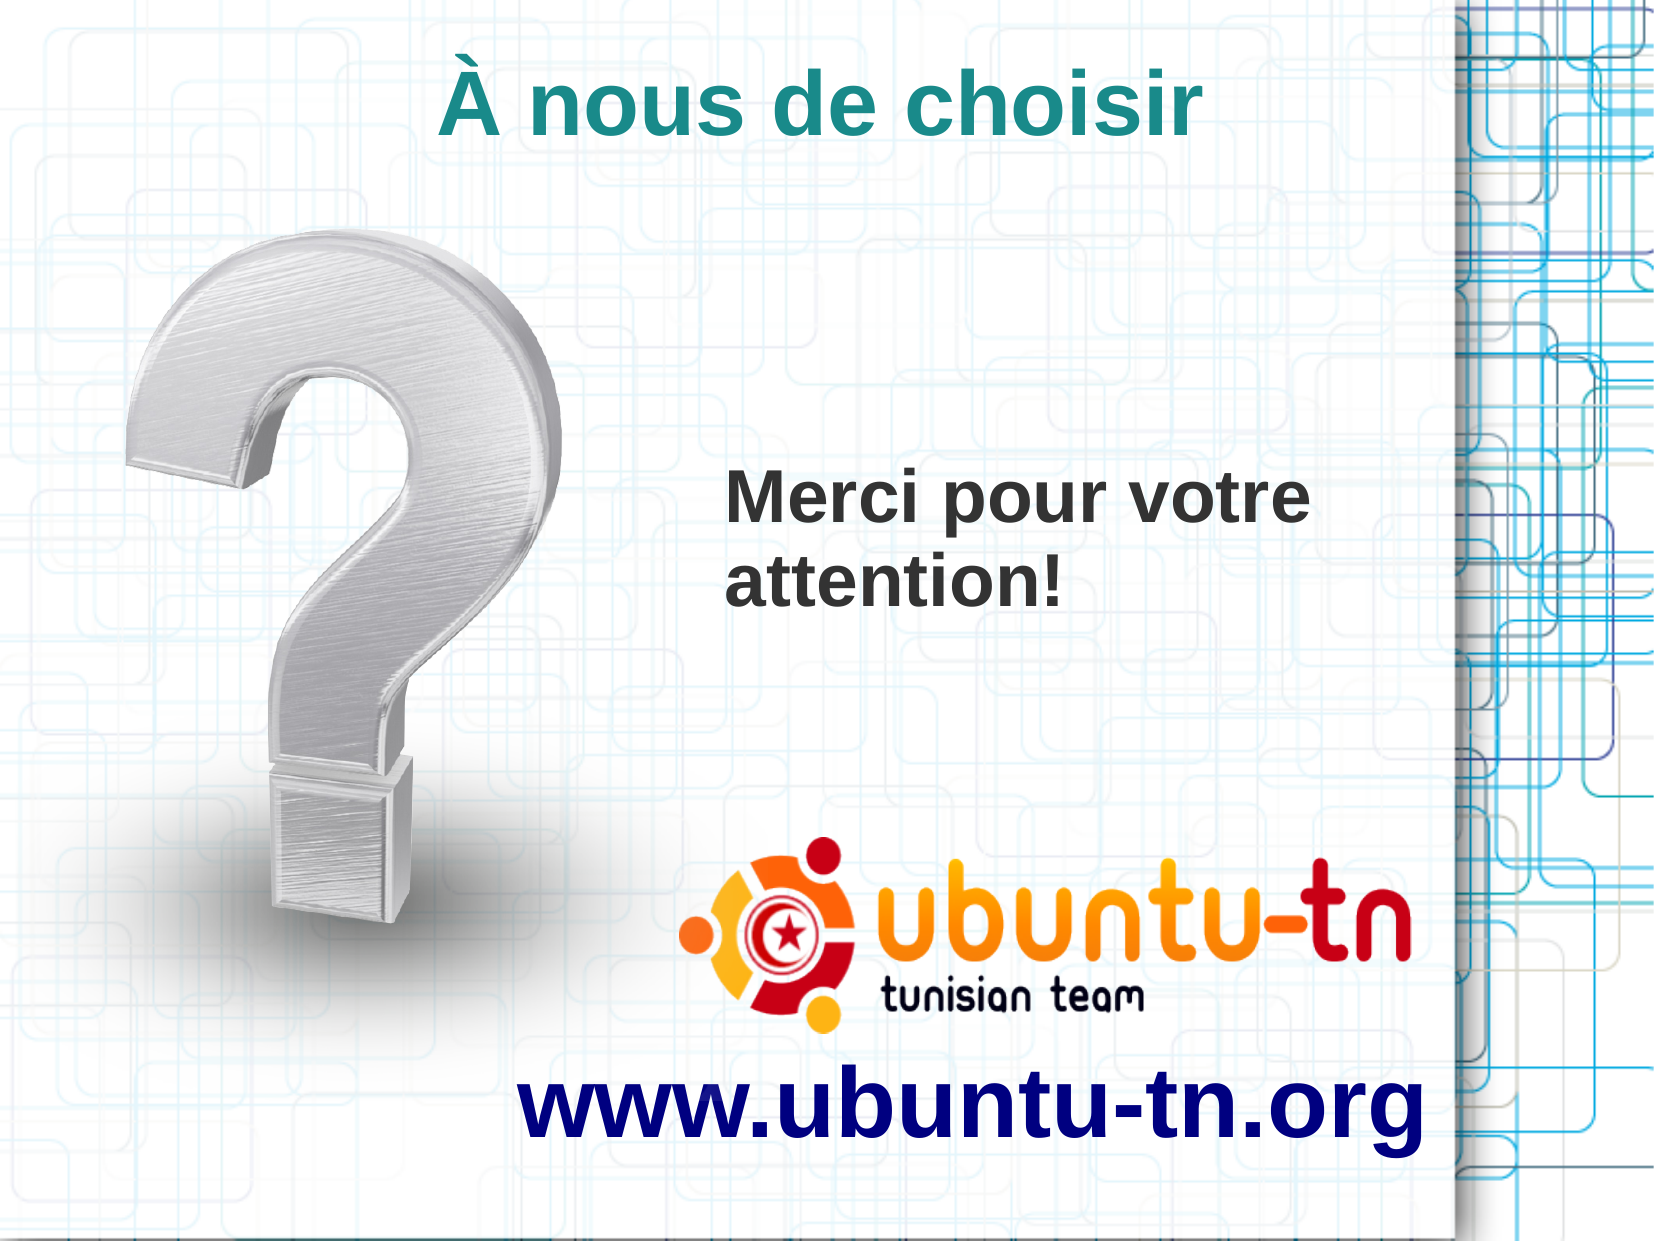

# À nous de choisir
Merci pour votre attention!
www.ubuntu-tn.org